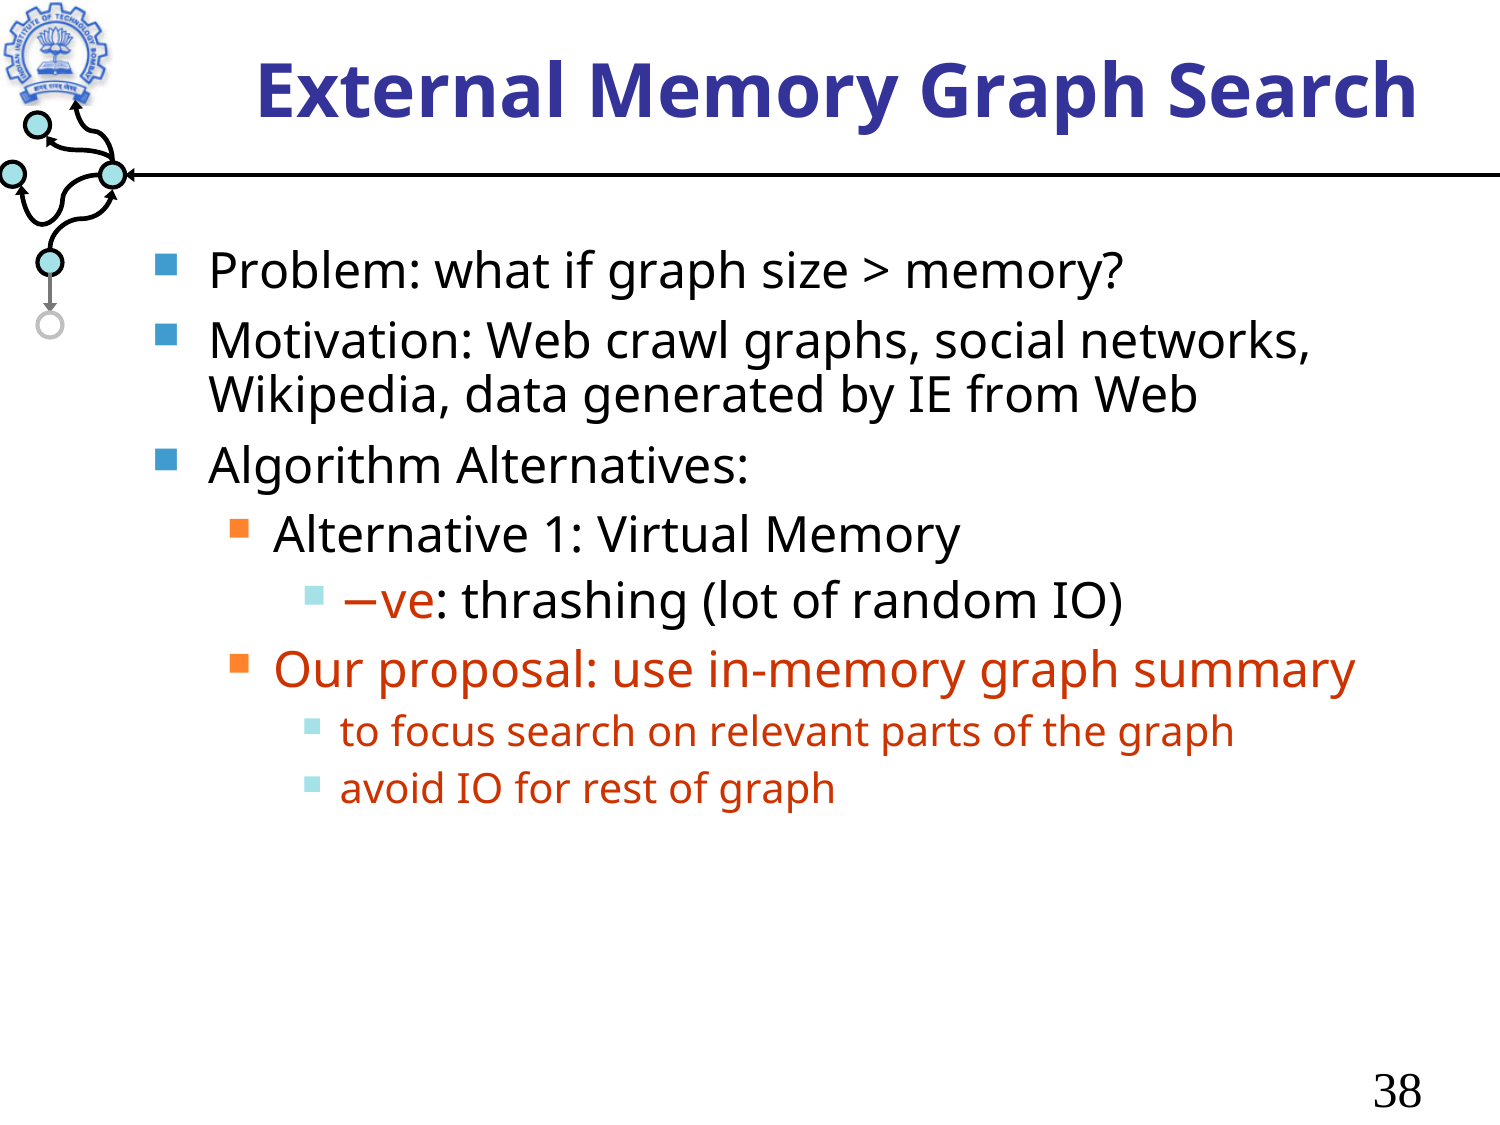

# External Memory Graph Search
Problem: what if graph size > memory?
Motivation: Web crawl graphs, social networks, Wikipedia, data generated by IE from Web
Algorithm Alternatives:
Alternative 1: Virtual Memory
−ve: thrashing (lot of random IO)
Our proposal: use in-memory graph summary
to focus search on relevant parts of the graph
avoid IO for rest of graph
38